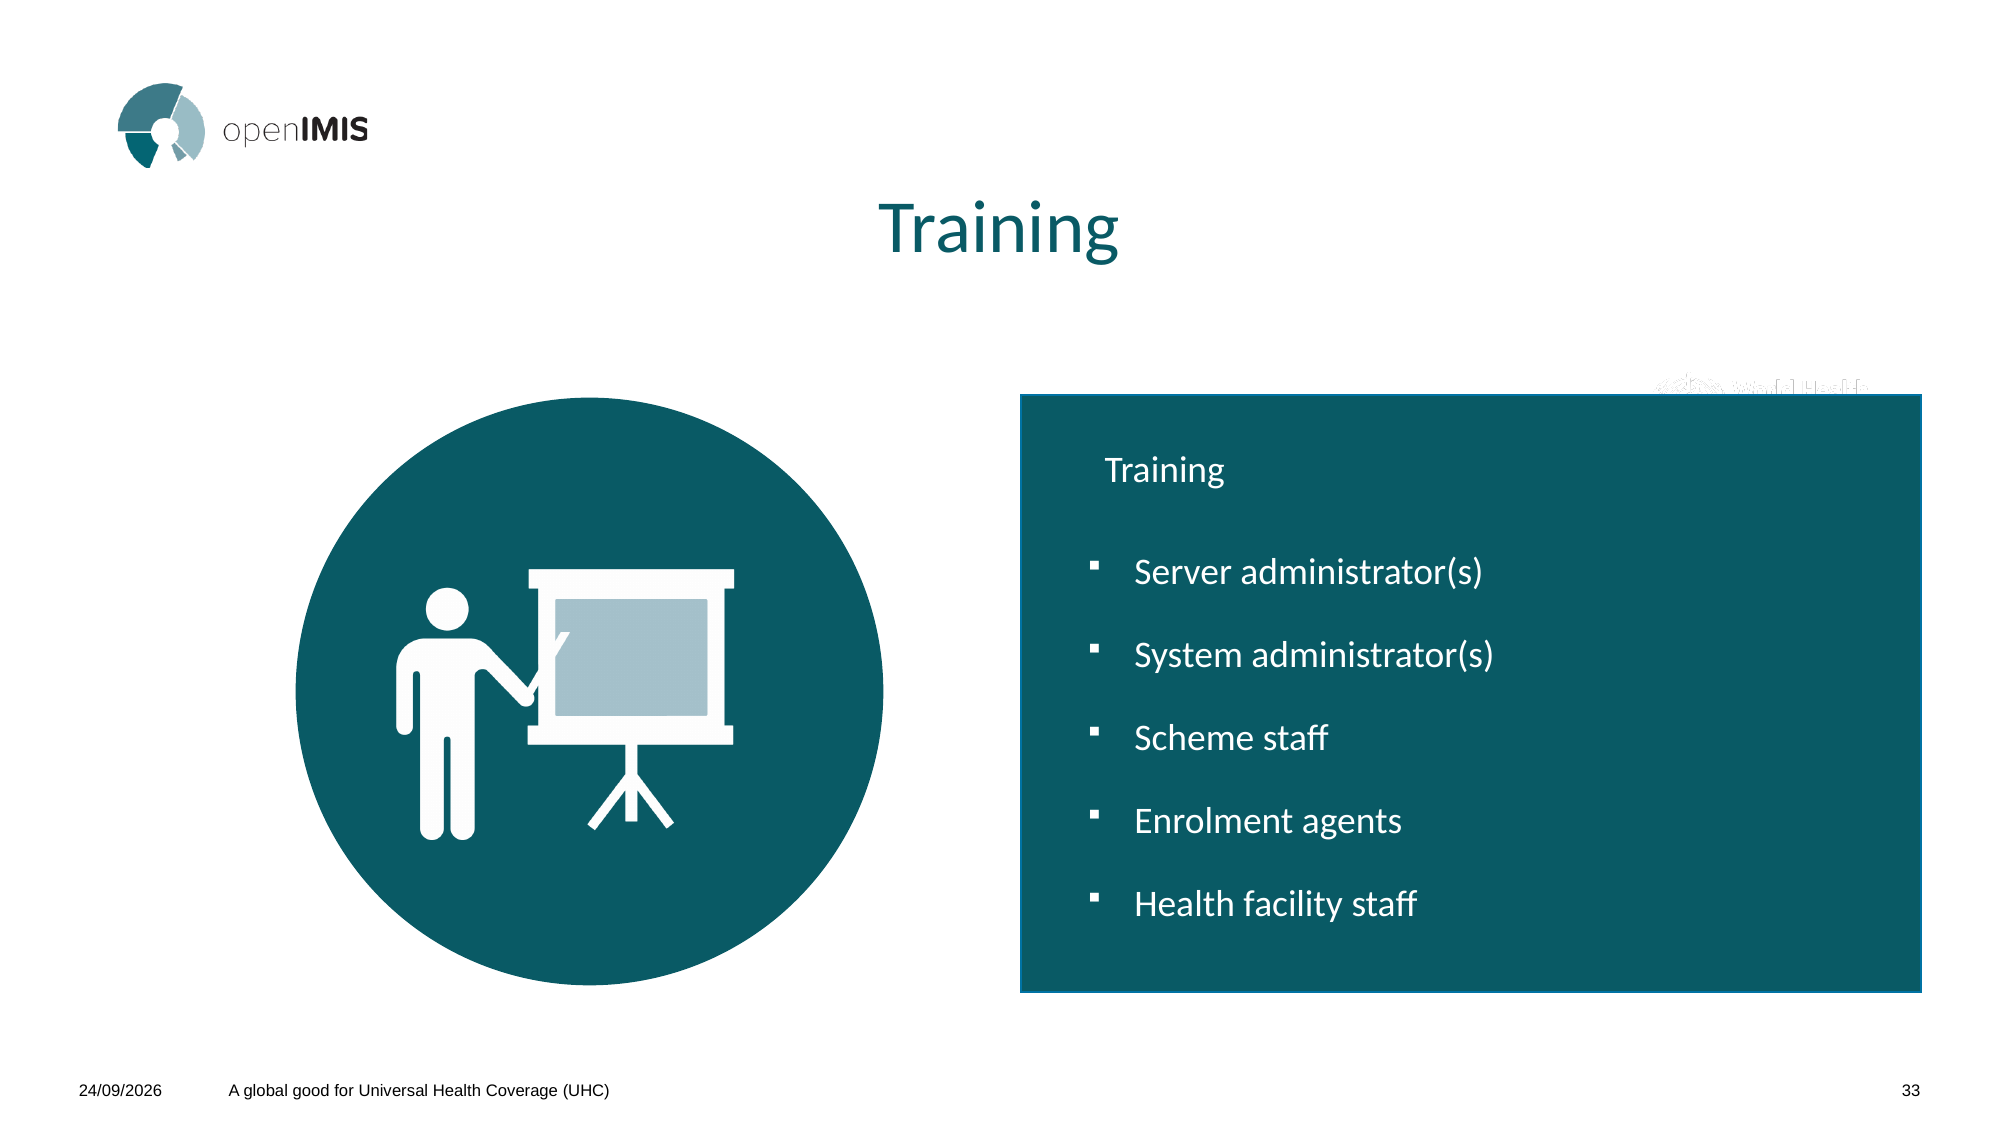

Training
Training
Server administrator(s)
System administrator(s)
Scheme staff
Enrolment agents
Health facility staff
A global good for Universal Health Coverage (UHC)